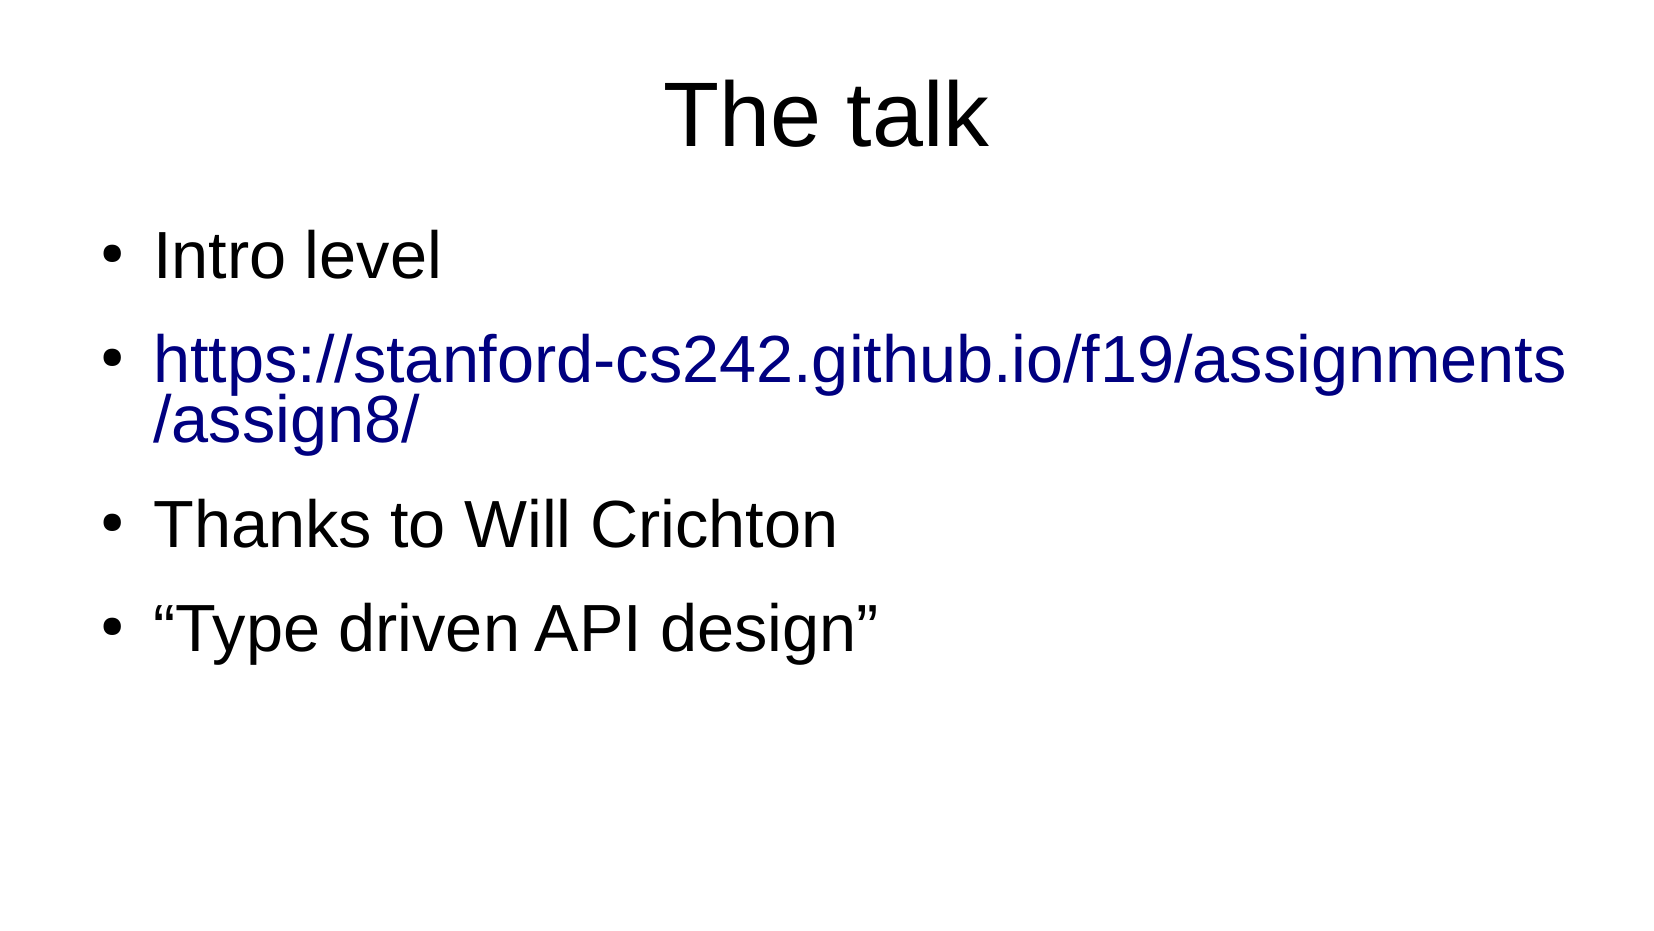

# The talk
Intro level
https://stanford-cs242.github.io/f19/assignments/assign8/
Thanks to Will Crichton
“Type driven API design”